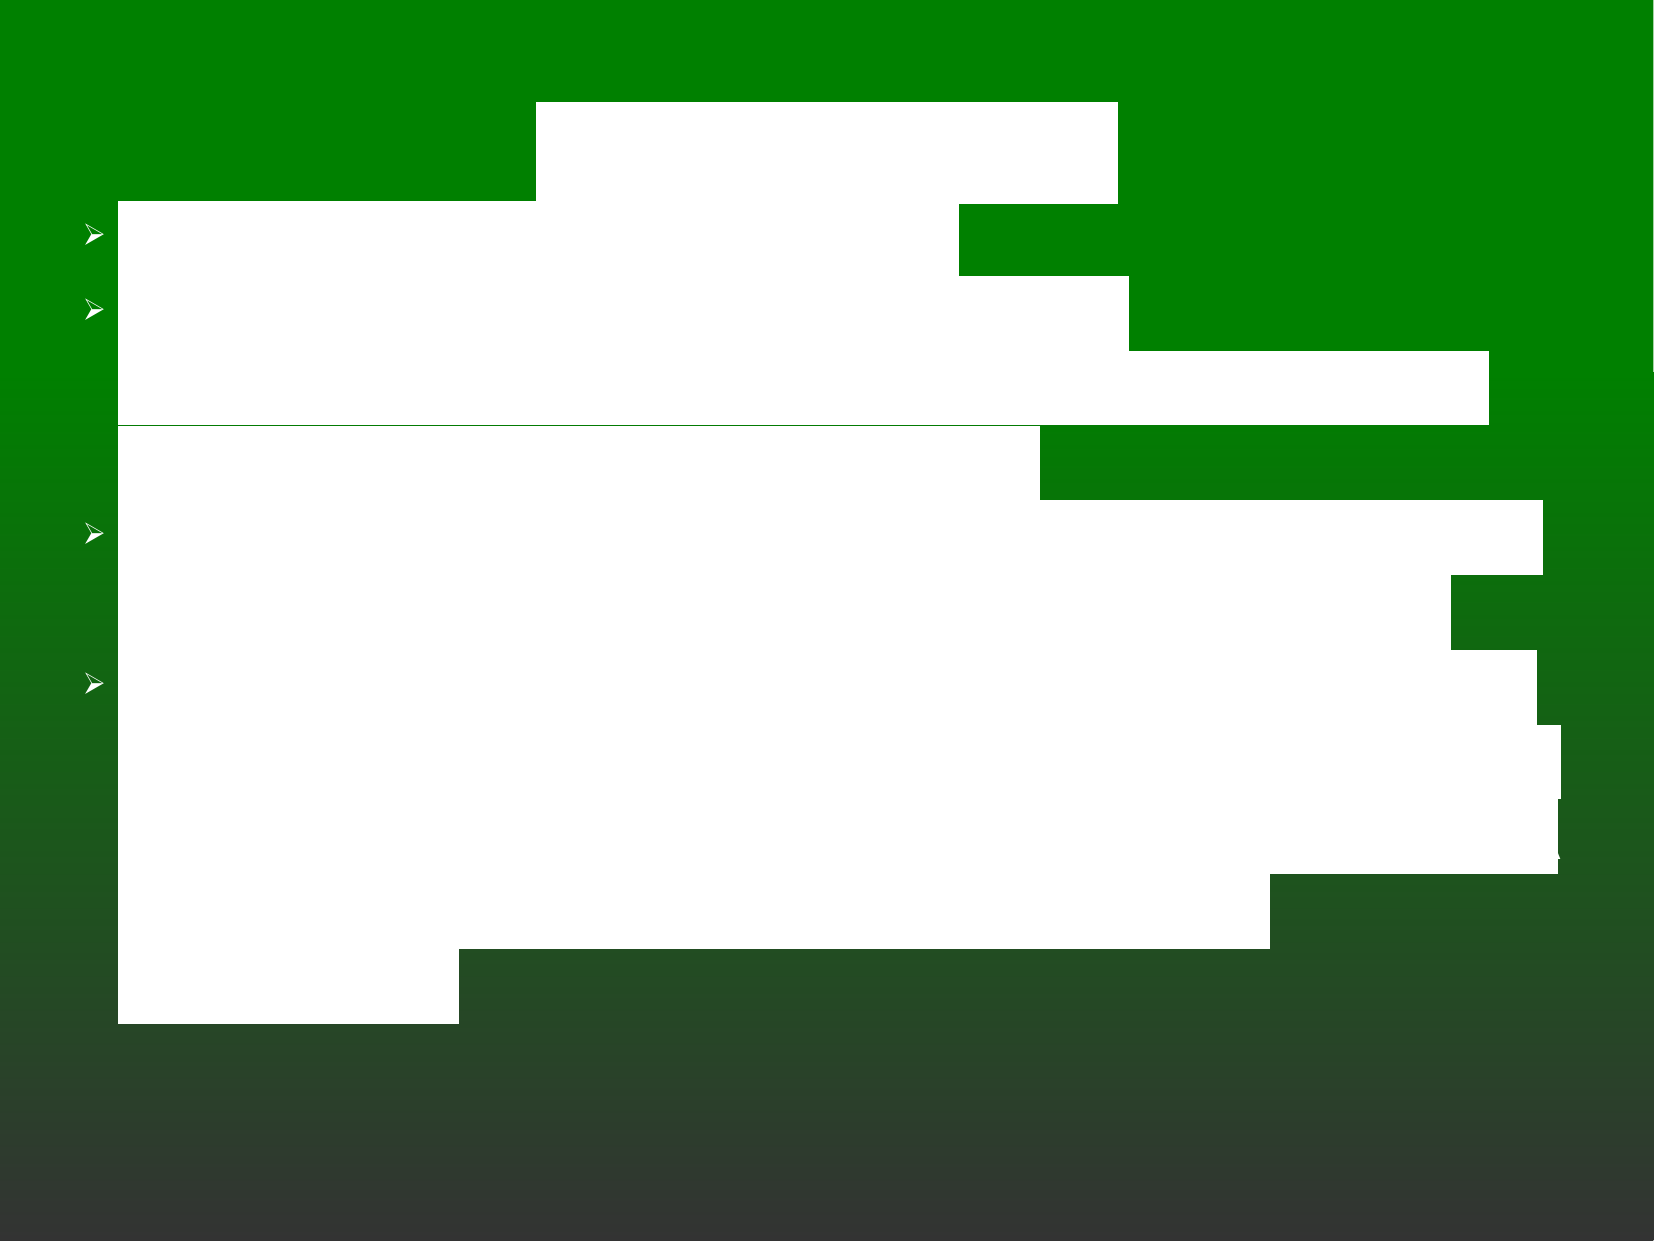

# EIA/TIA 568-B
Zestaw wydany w 2001 roku
Definiuje specyfikację parametrów transmisyjnych komponentów dla okablowania kategorii 5e oraz światłowodów
W 2011 i 2012 zestaw był aktualizowany o nowe standardy, opisany został jako EIA/TIA 568-C
Standard posiada szereg norm towarzyszących, w tym np. TSB 72 (okablowanie światłowodowe), TSB 75 (okablowanie poziomie dla biur), EIA/TIA 607 (uziemienie instalacji w budynkach biurowych)